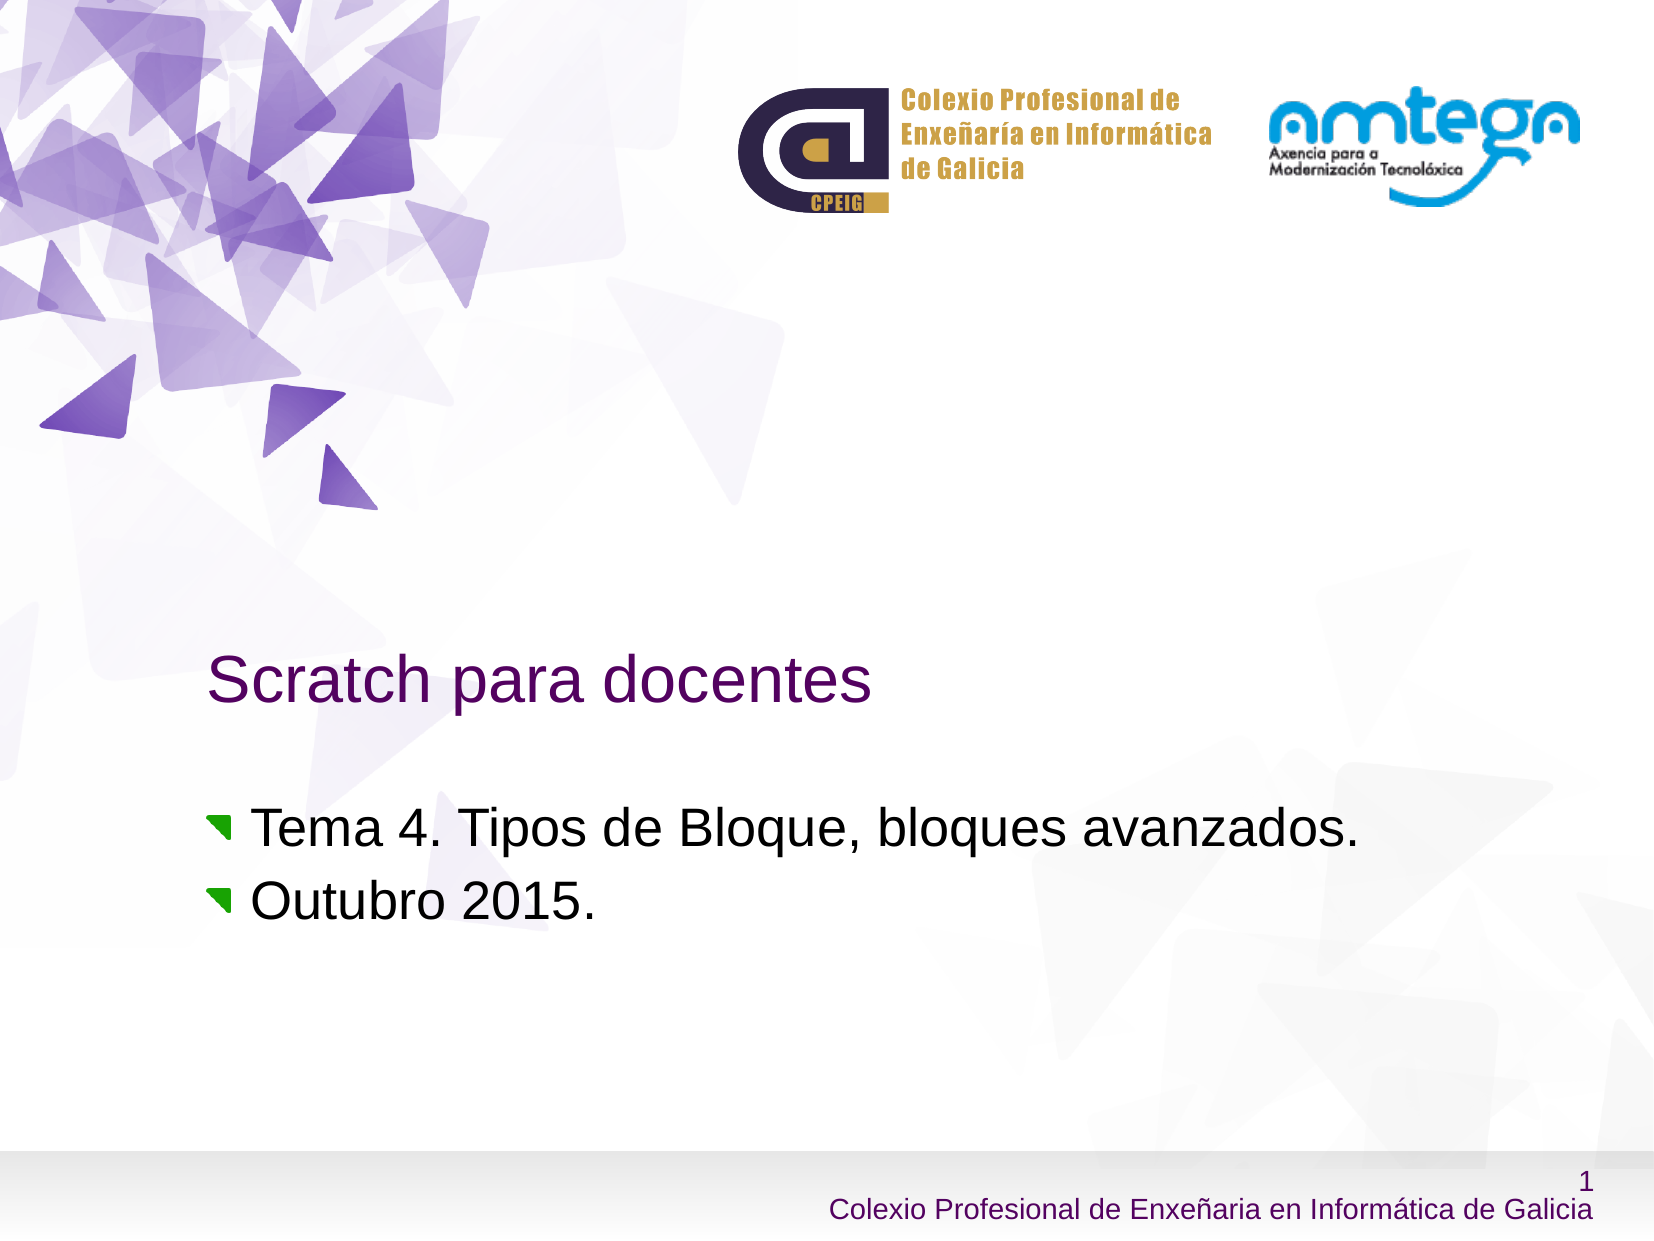

# Scratch para docentes
Tema 4. Tipos de Bloque, bloques avanzados.
Outubro 2015.
1
Colexio Profesional de Enxeñaria en Informática de Galicia